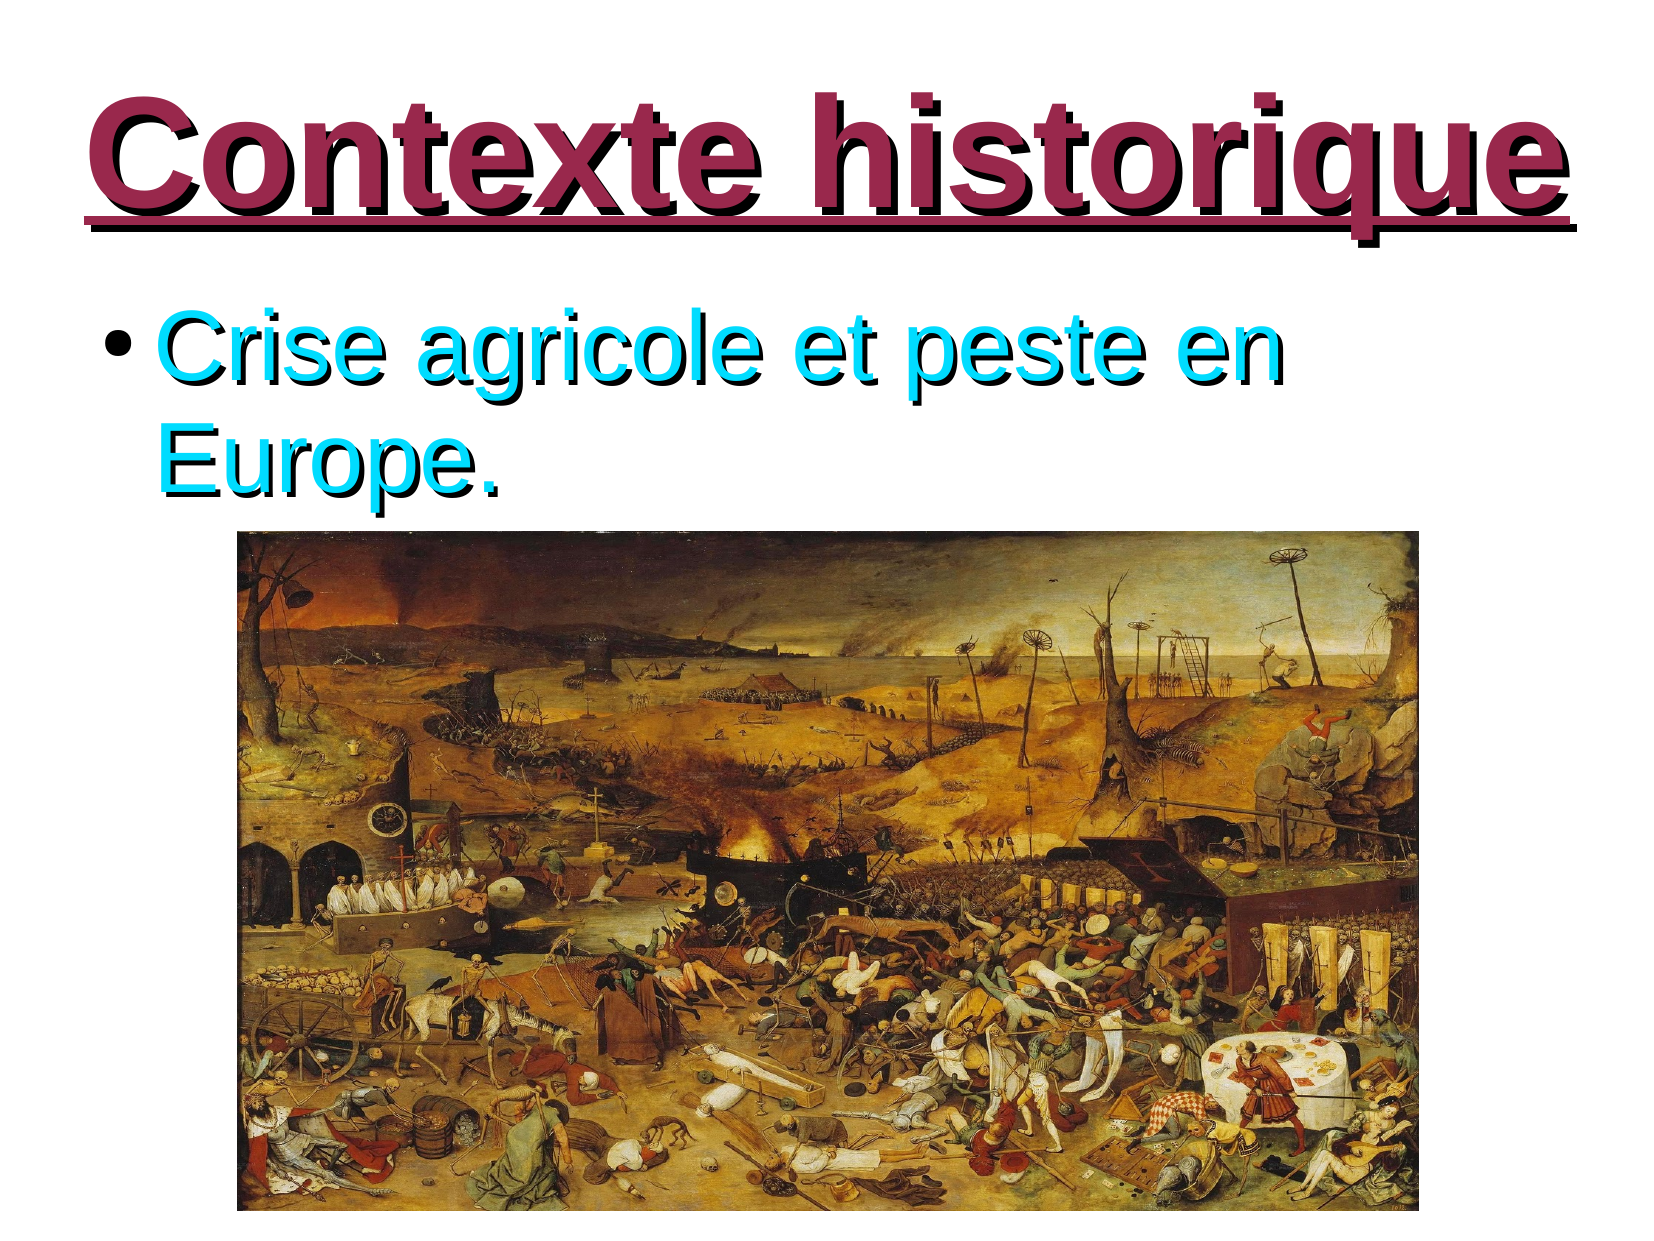

# Contexte historique
Crise agricole et peste en Europe.